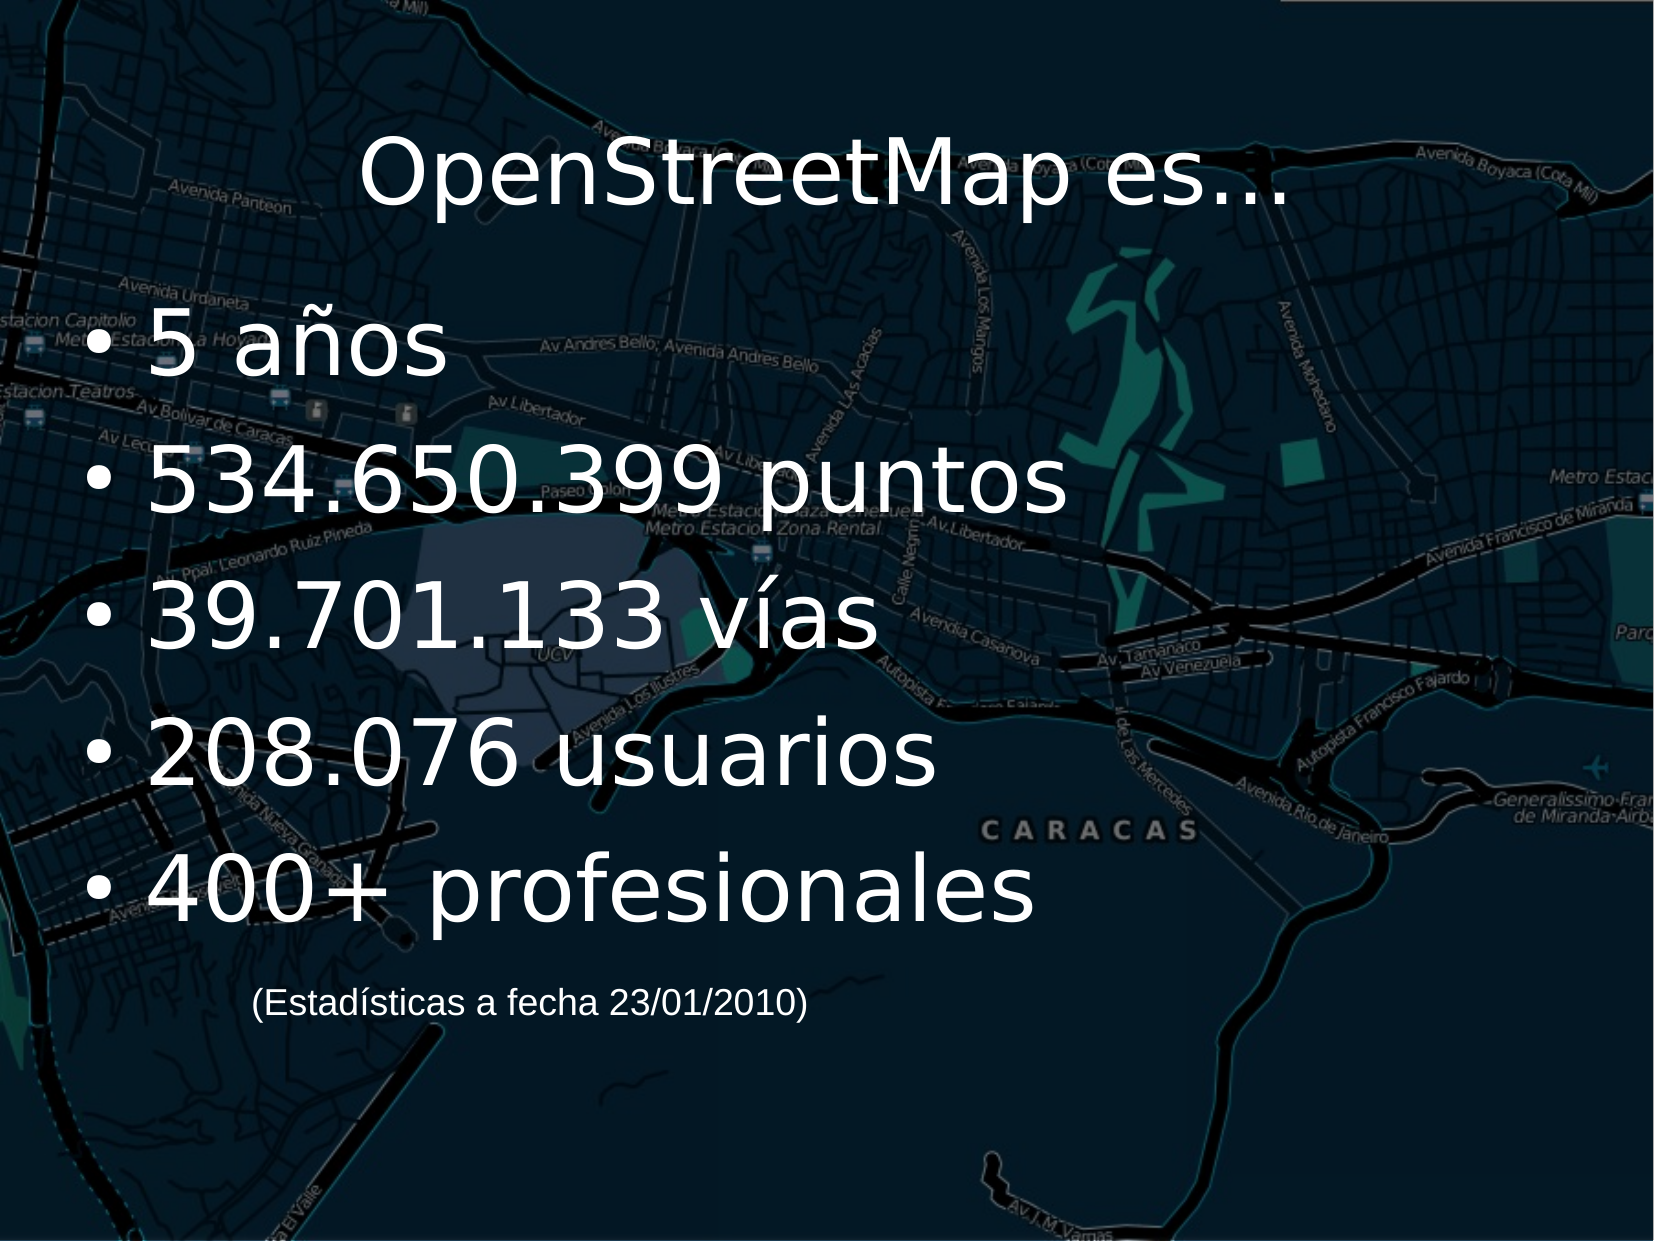

# OpenStreetMap es...
 5 años
 534.650.399 puntos
 39.701.133 vías
 208.076 usuarios
 400+ profesionales
(Estadísticas a fecha 23/01/2010)